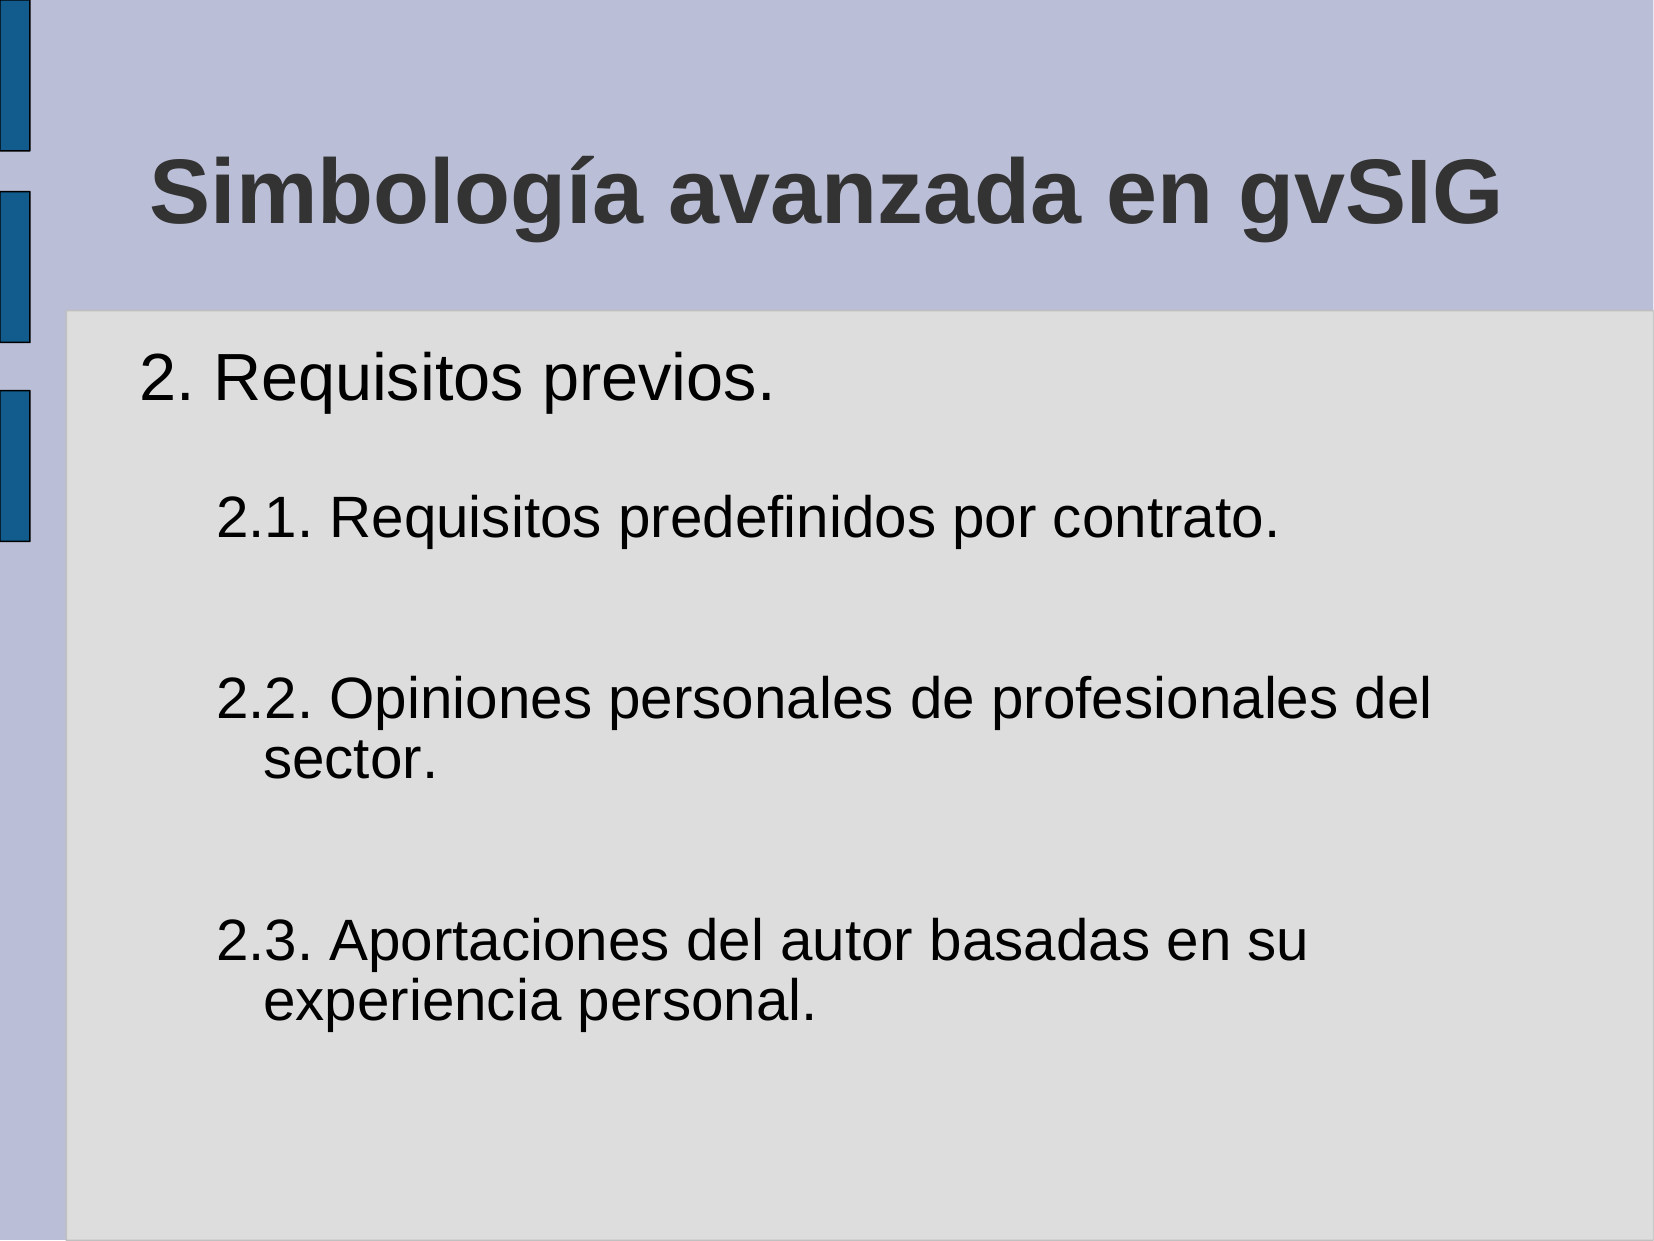

# Simbología avanzada en gvSIG
2. Requisitos previos.
2.1. Requisitos predefinidos por contrato.
2.2. Opiniones personales de profesionales del sector.
2.3. Aportaciones del autor basadas en su experiencia personal.